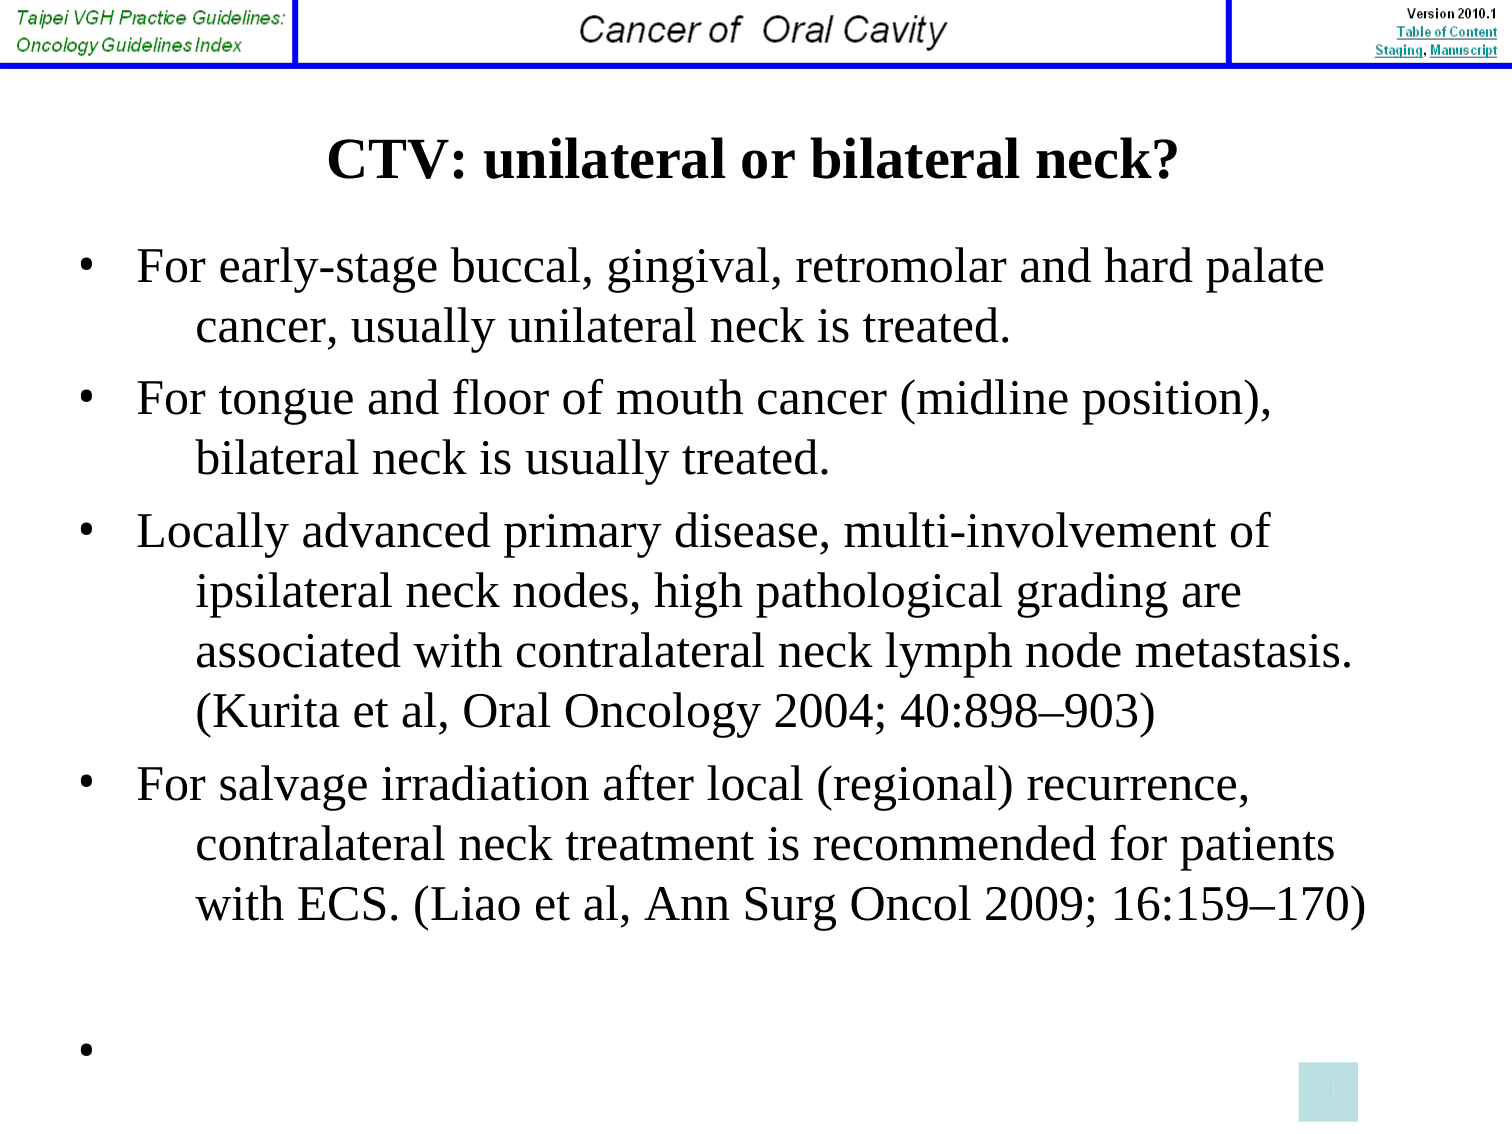

# CTV: unilateral or bilateral neck?
For early-stage buccal, gingival, retromolar and hard palate cancer, usually unilateral neck is treated.
For tongue and floor of mouth cancer (midline position), bilateral neck is usually treated.
Locally advanced primary disease, multi-involvement of ipsilateral neck nodes, high pathological grading are associated with contralateral neck lymph node metastasis. (Kurita et al, Oral Oncology 2004; 40:898–903)
For salvage irradiation after local (regional) recurrence, contralateral neck treatment is recommended for patients with ECS. (Liao et al, Ann Surg Oncol 2009; 16:159–170)